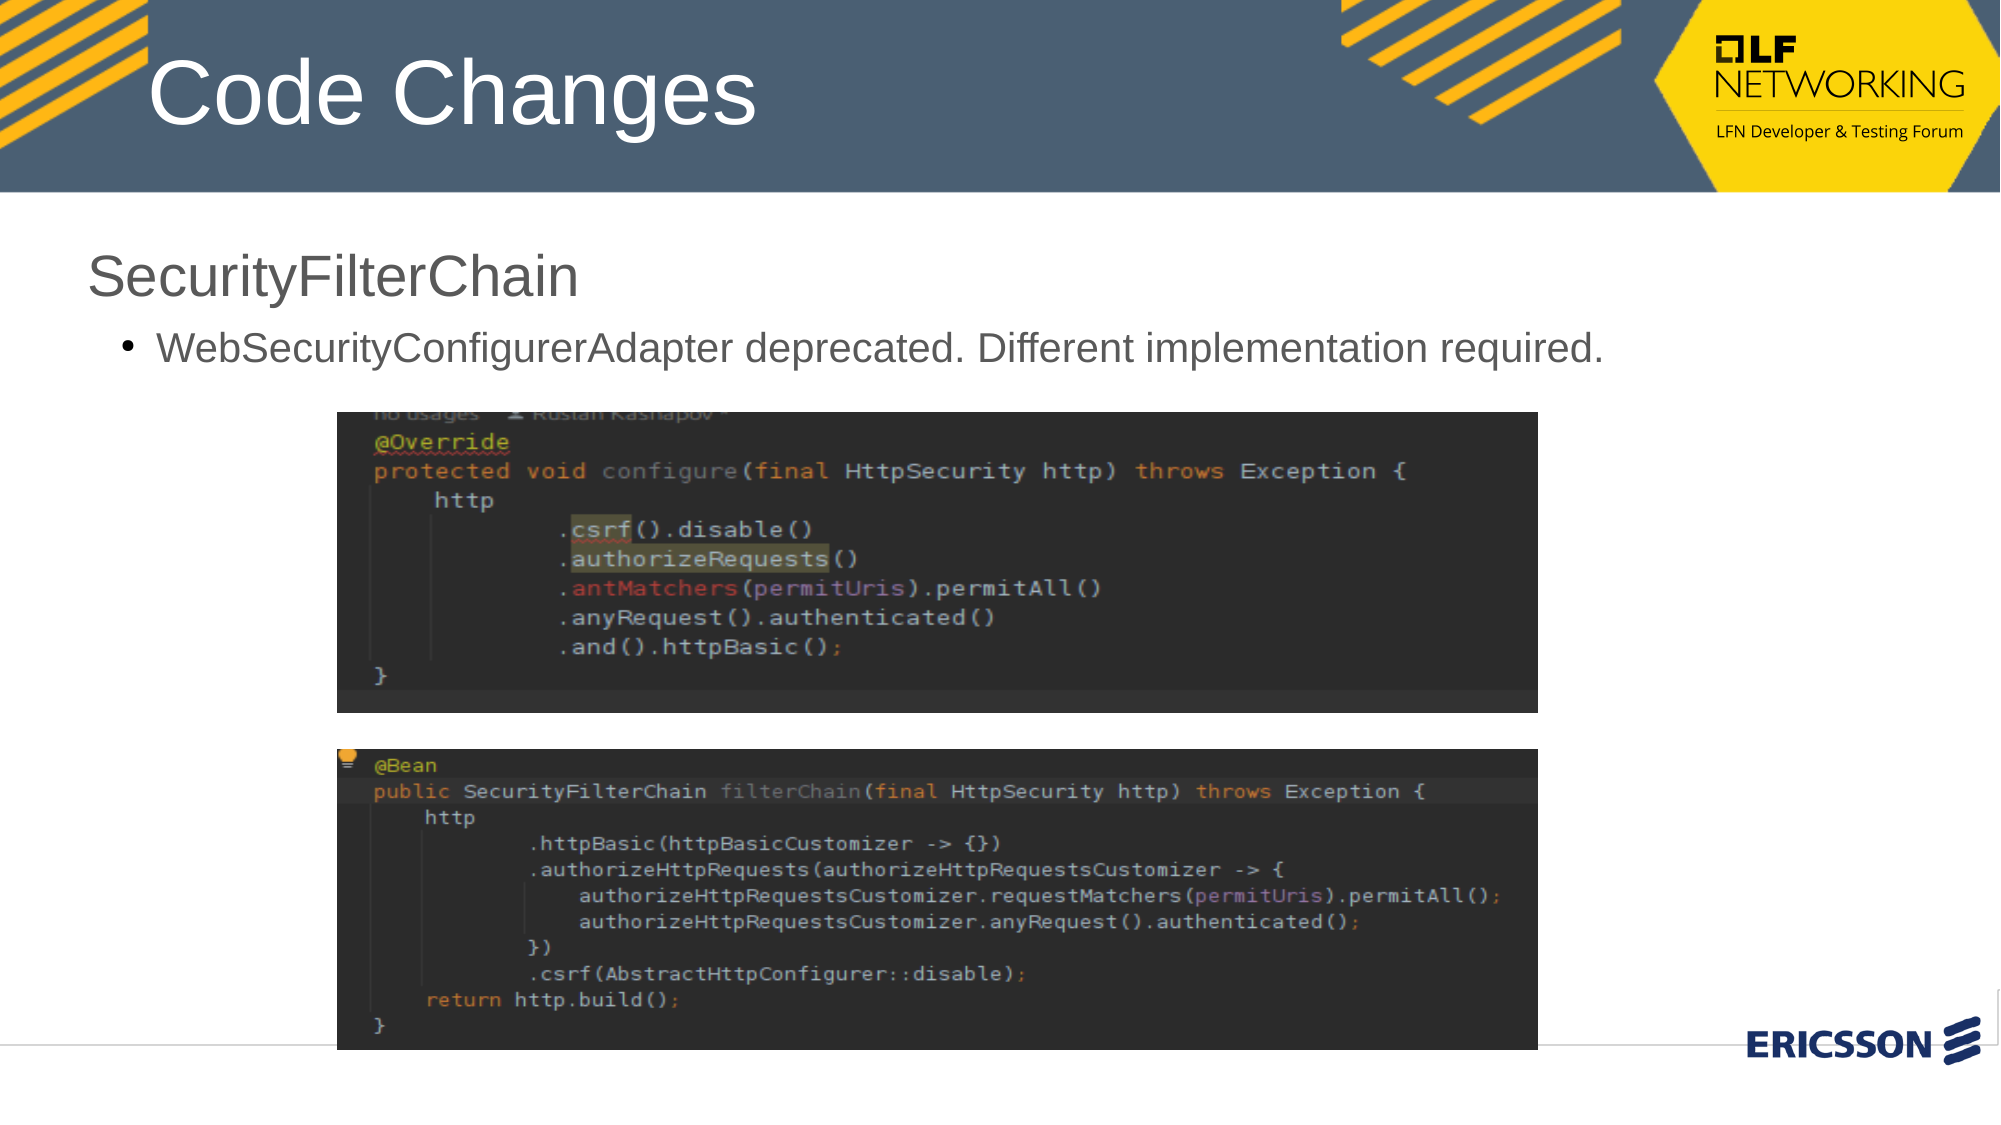

Code Changes
# SecurityFilterChain
WebSecurityConfigurerAdapter deprecated. Different implementation required.